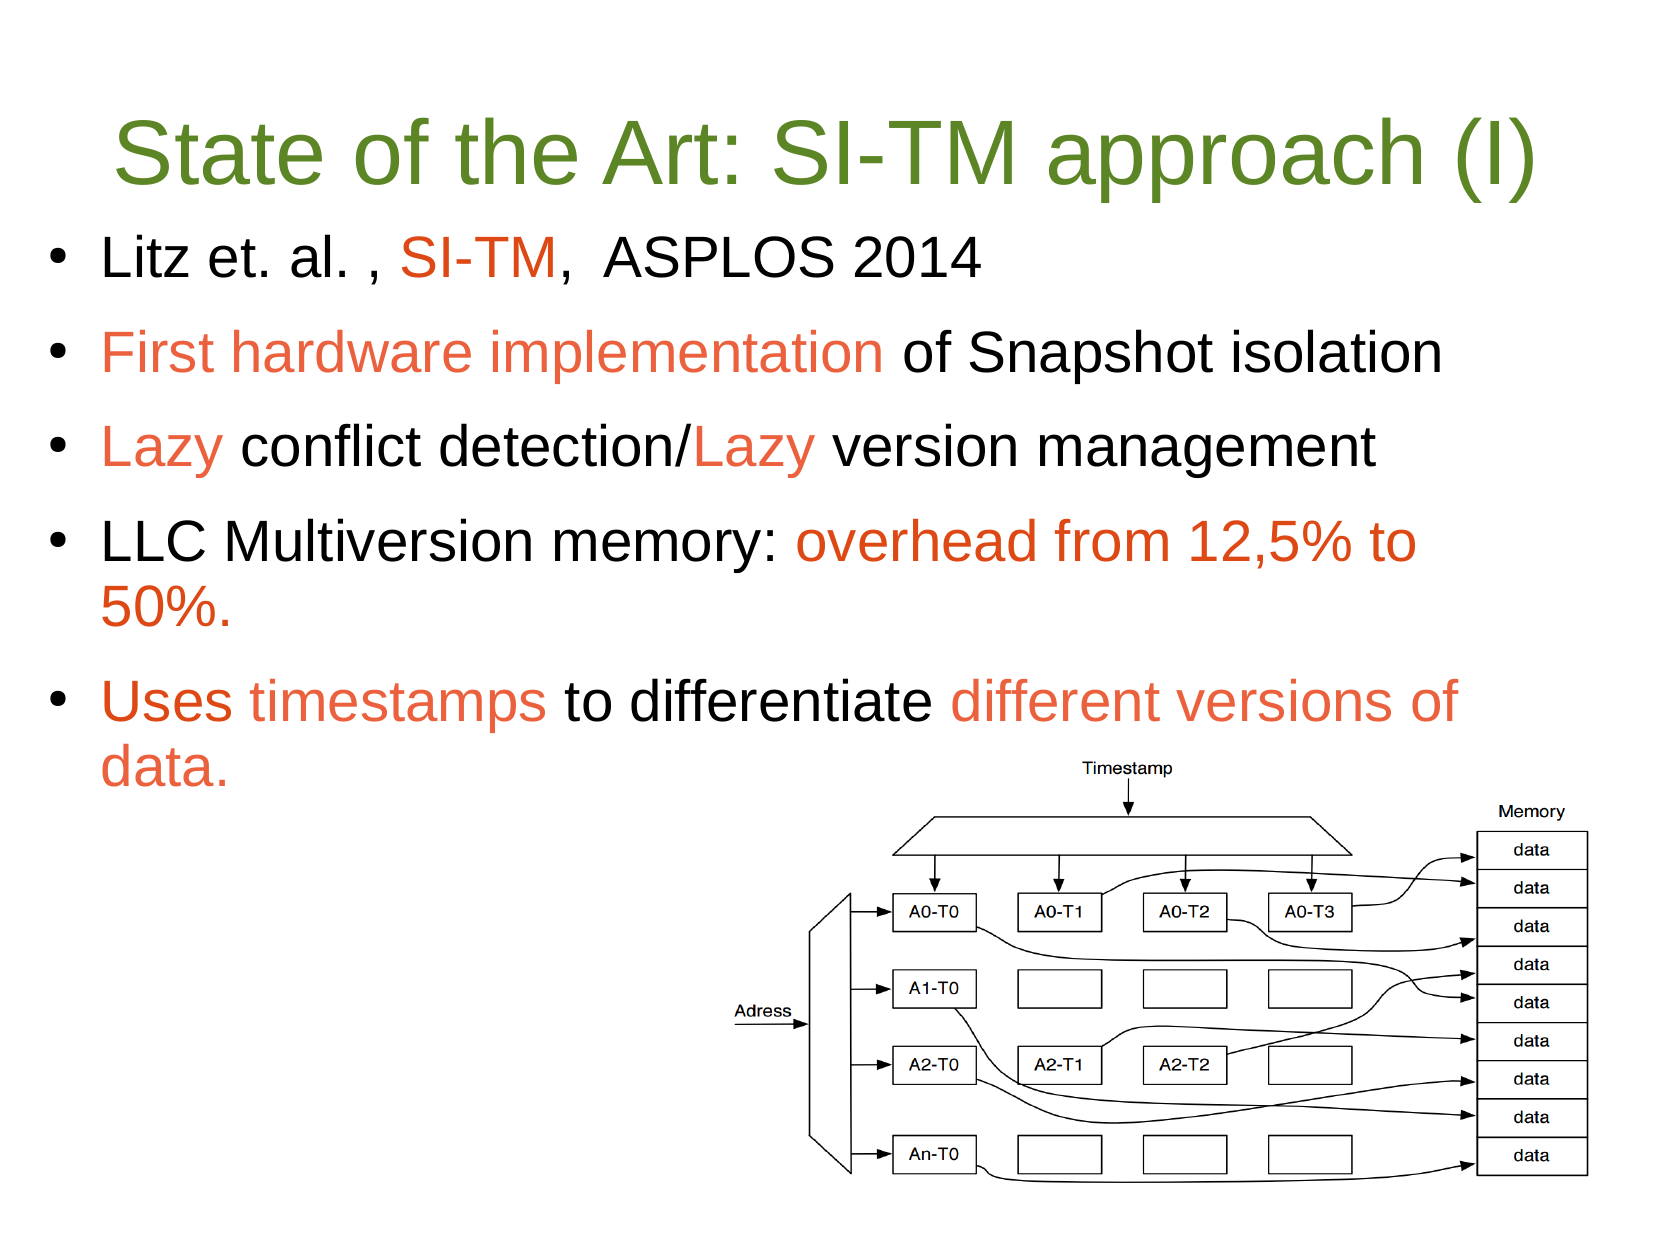

# State of the Art: SI-TM approach (I)
Litz et. al. , SI-TM, ASPLOS 2014
First hardware implementation of Snapshot isolation
Lazy conflict detection/Lazy version management
LLC Multiversion memory: overhead from 12,5% to 50%.
Uses timestamps to differentiate different versions of data.
7